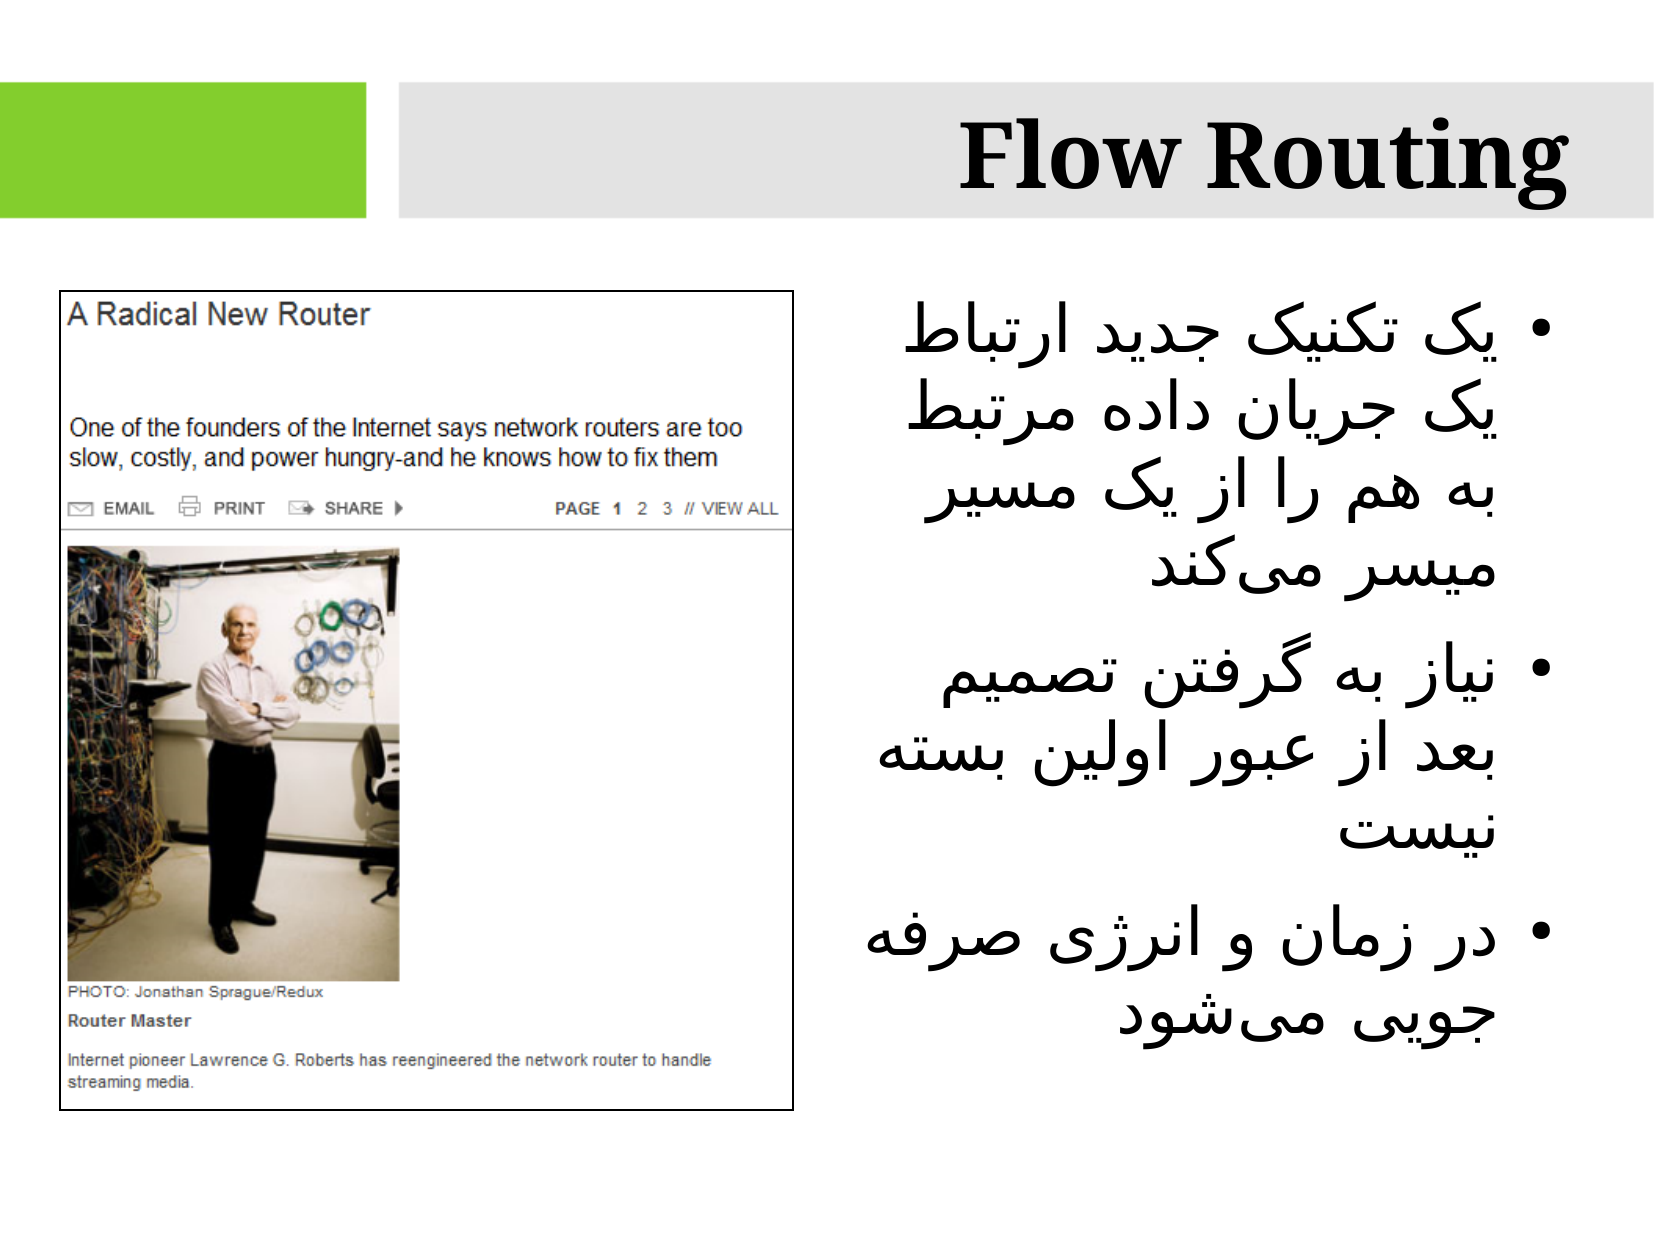

# Flow Routing
یک تکنیک جدید ارتباط یک جریان داده مرتبط به هم را از یک مسیر میسر می‌کند
نیاز به گرفتن تصمیم بعد از عبور اولین بسته نیست
در زمان و انرژی صرفه جویی می‌شود